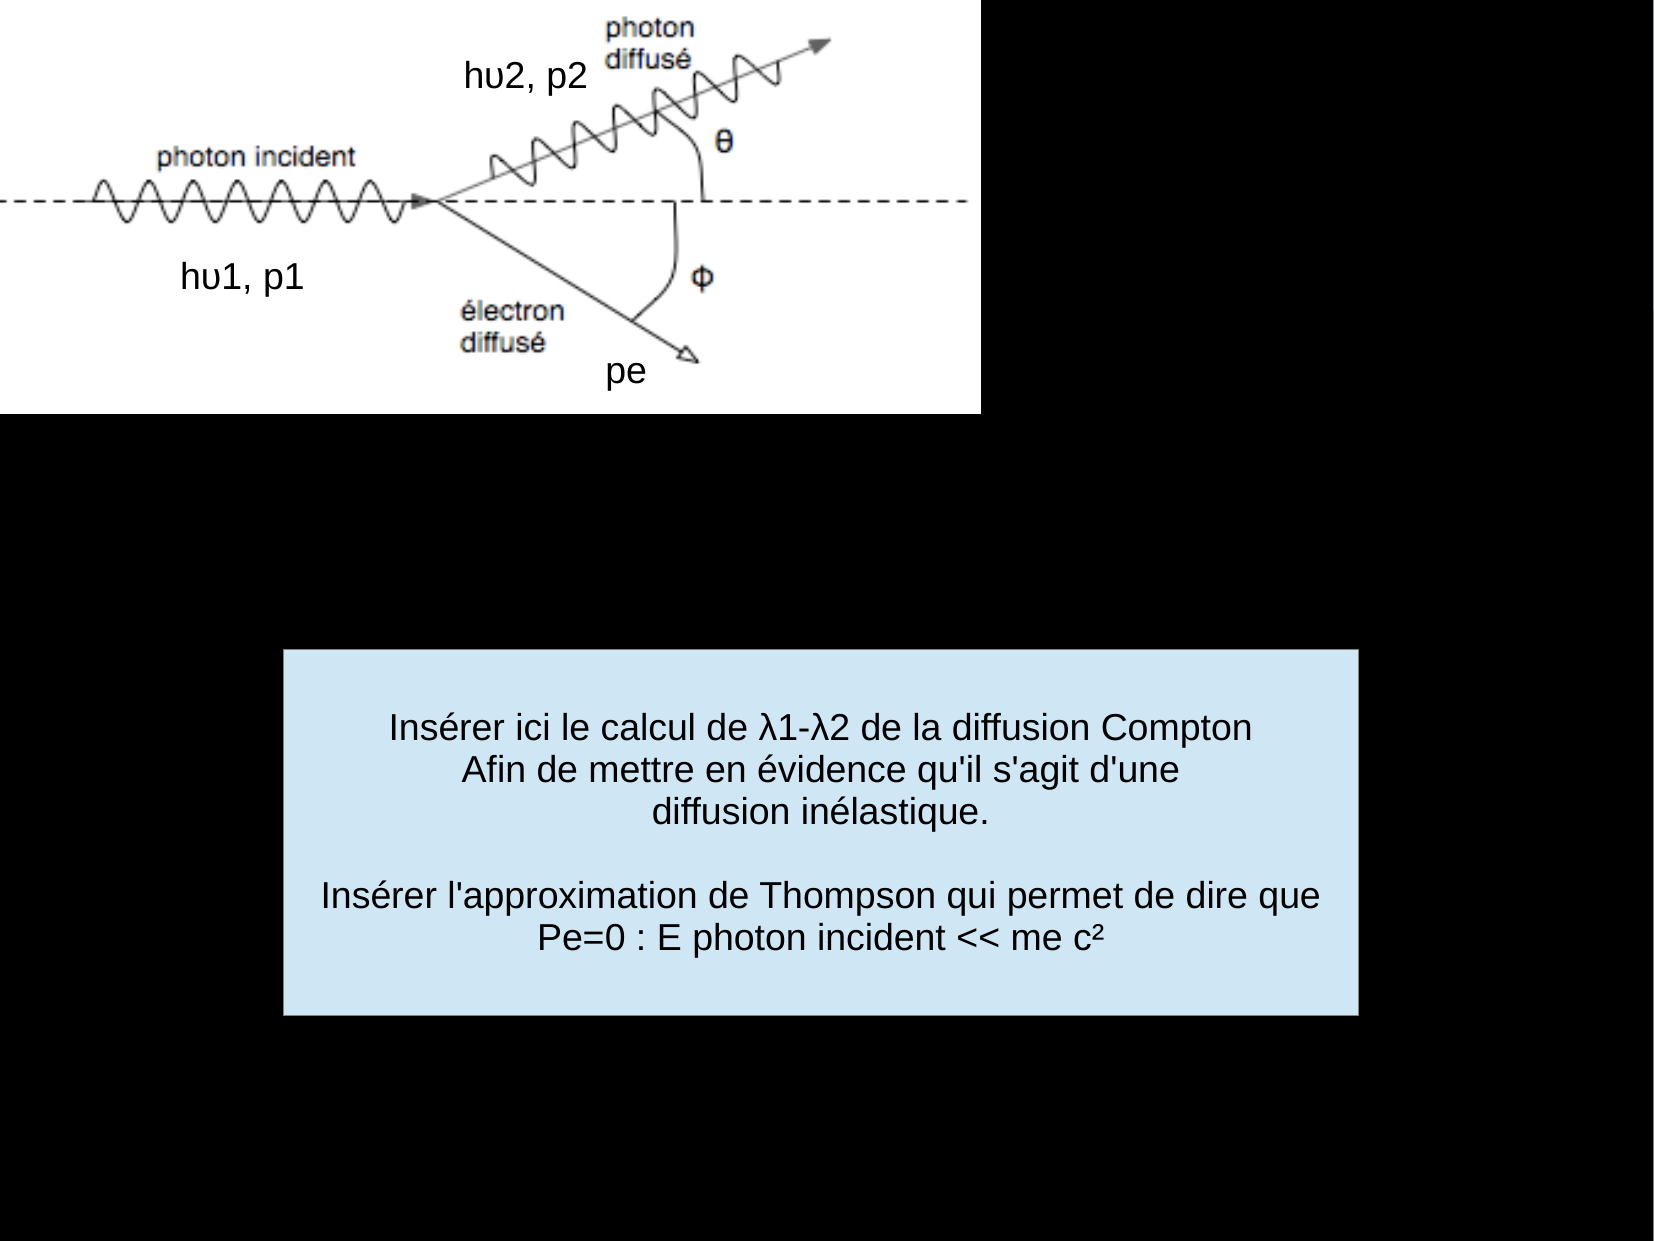

hυ2, p2
hυ1, p1
pe
Insérer ici le calcul de λ1-λ2 de la diffusion Compton
Afin de mettre en évidence qu'il s'agit d'une
diffusion inélastique.
Insérer l'approximation de Thompson qui permet de dire que
Pe=0 : E photon incident << me c²